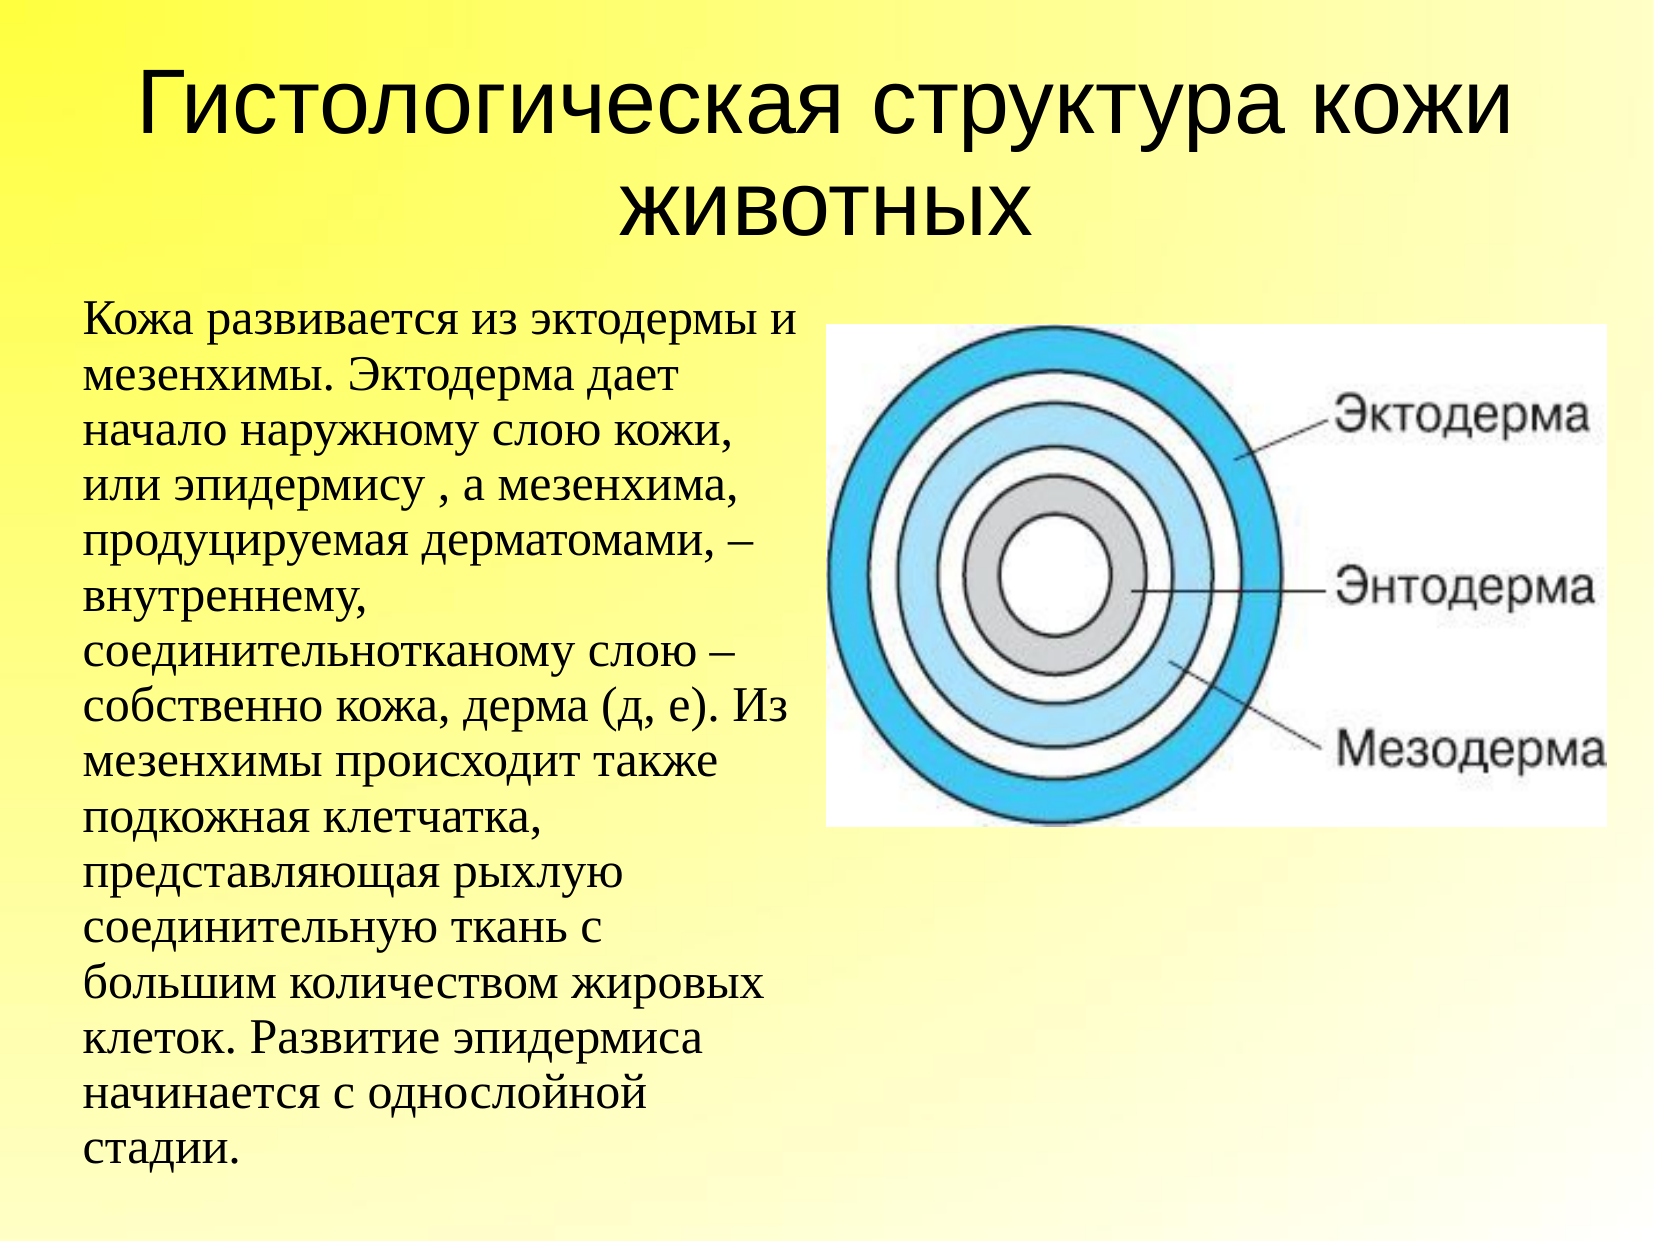

# Гистологическая структура кожи животных
Кожа развивается из эктодермы и мезенхимы. Эктодерма дает начало наружному слою кожи, или эпидермису , а мезенхима, продуцируемая дерматомами, – внутреннему, соединительнотканому слою – собственно кожа, дерма (д, е). Из мезенхимы происходит также подкожная клетчатка, представляющая рыхлую соединительную ткань с большим количеством жировых клеток. Развитие эпидермиса начинается с однослойной стадии.